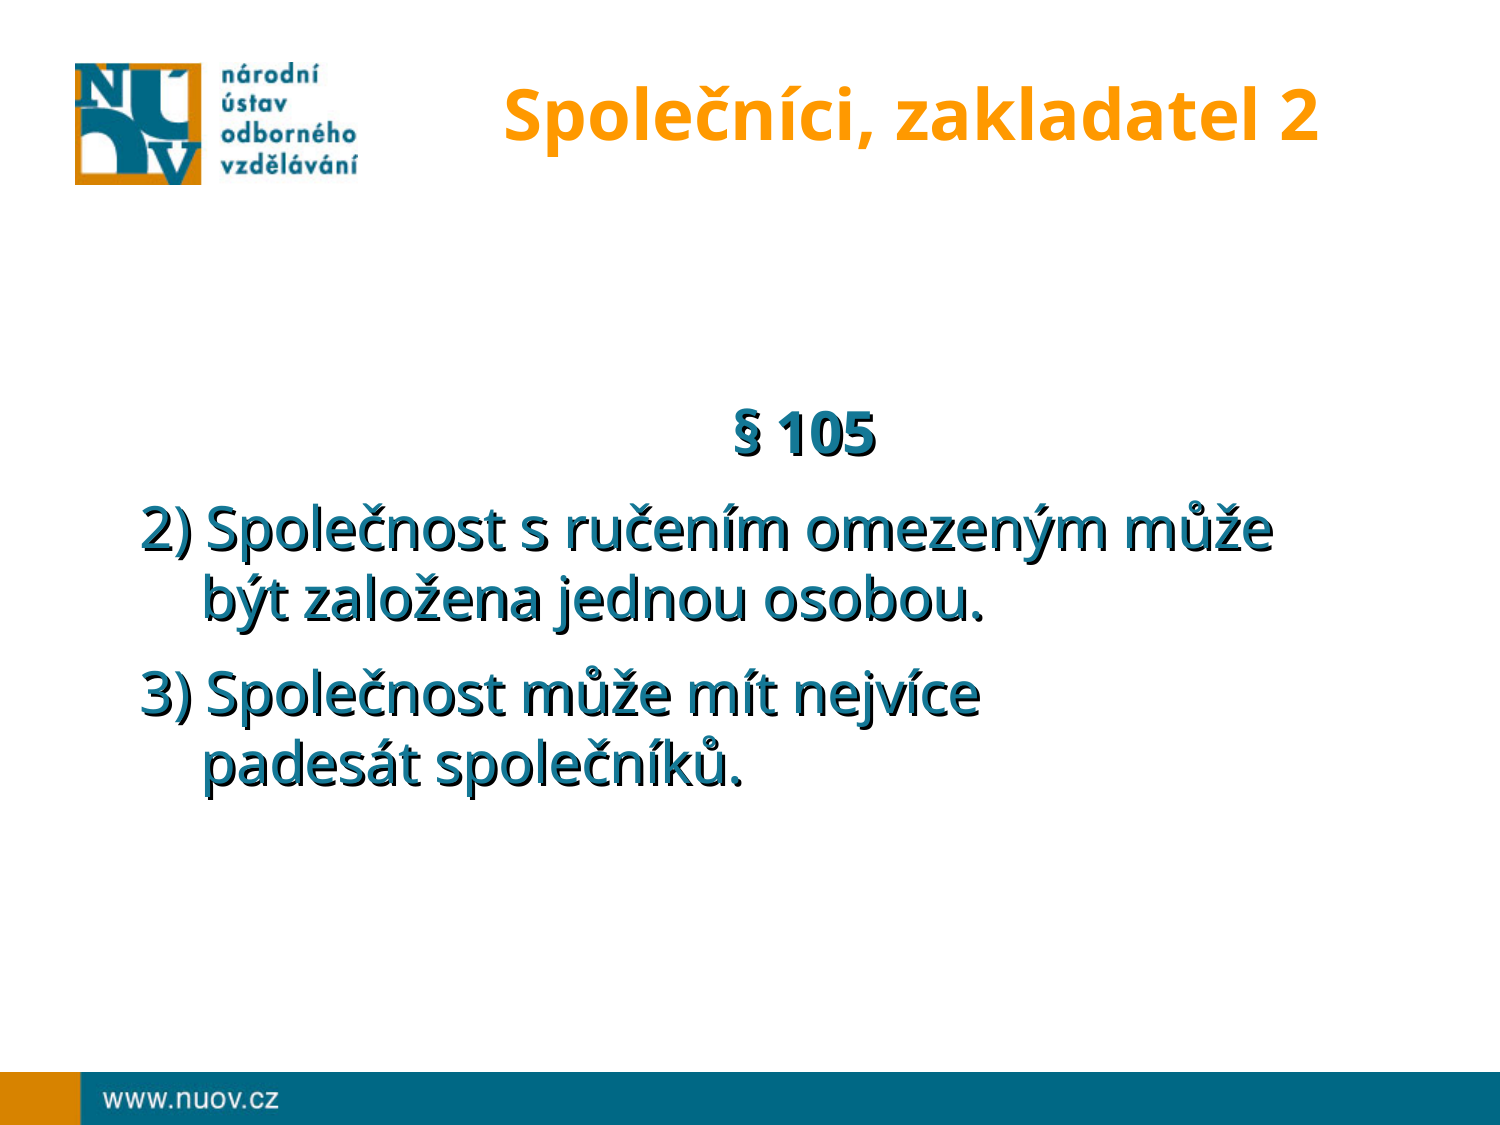

# Společníci, zakladatel 2
 § 105
2) Společnost s ručením omezeným může
 být založena jednou osobou.
3) Společnost může mít nejvíce
 padesát společníků.